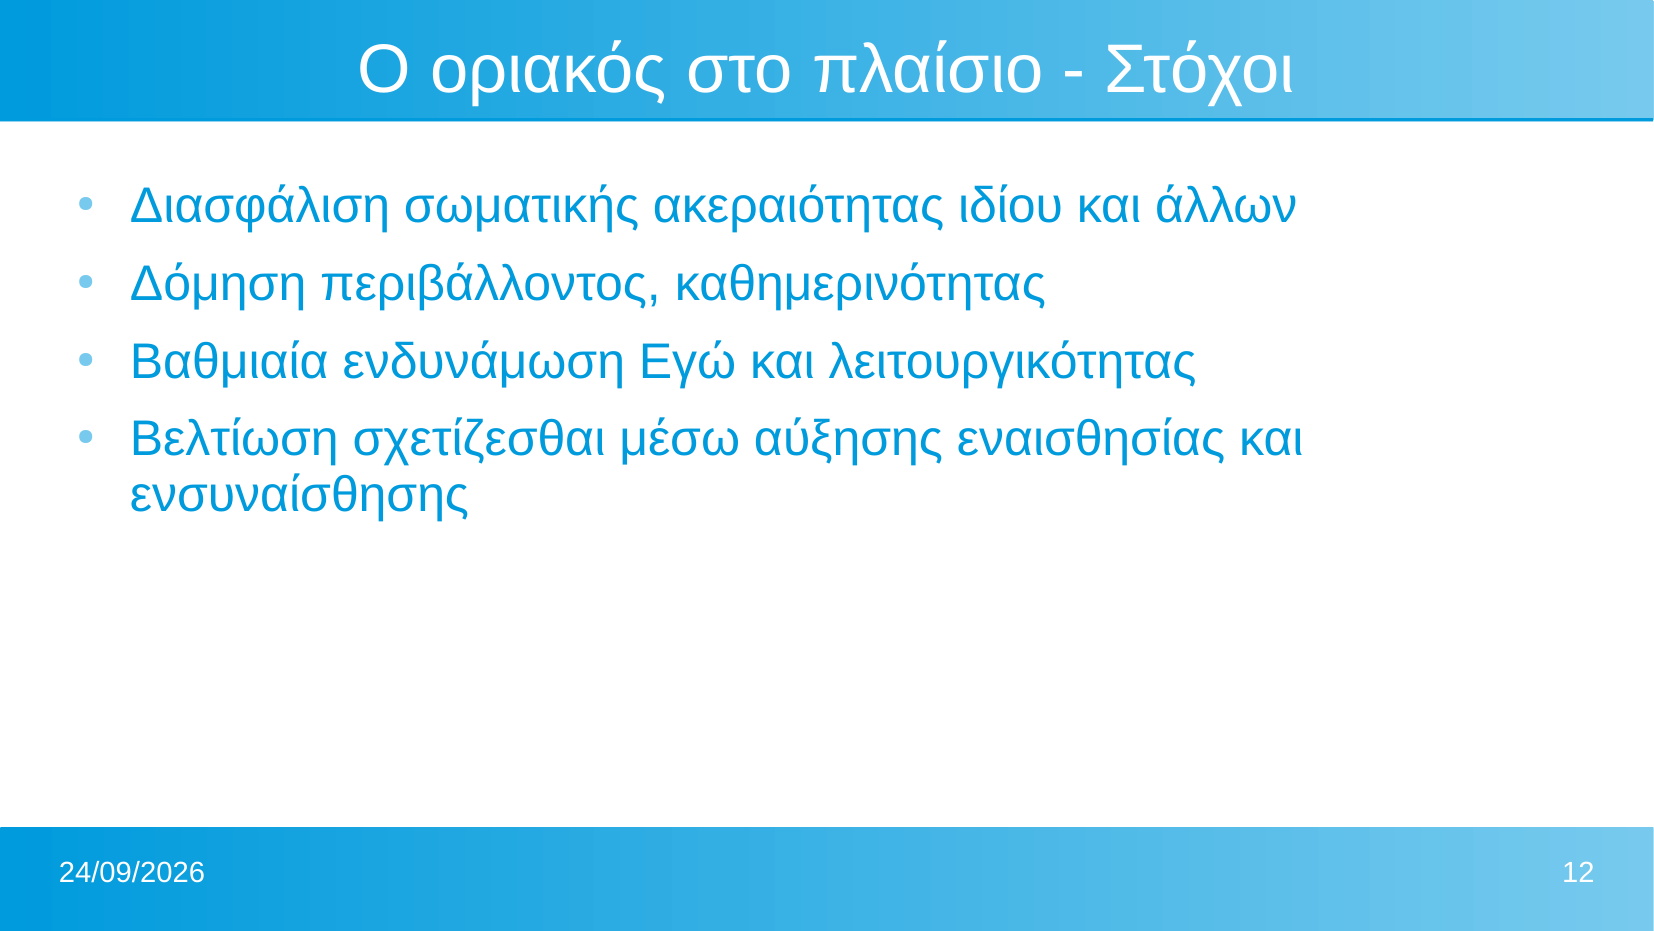

# Ο οριακός στο πλαίσιο - Στόχοι
Διασφάλιση σωματικής ακεραιότητας ιδίου και άλλων
Δόμηση περιβάλλοντος, καθημερινότητας
Βαθμιαία ενδυνάμωση Εγώ και λειτουργικότητας
Βελτίωση σχετίζεσθαι μέσω αύξησης εναισθησίας και ενσυναίσθησης
12